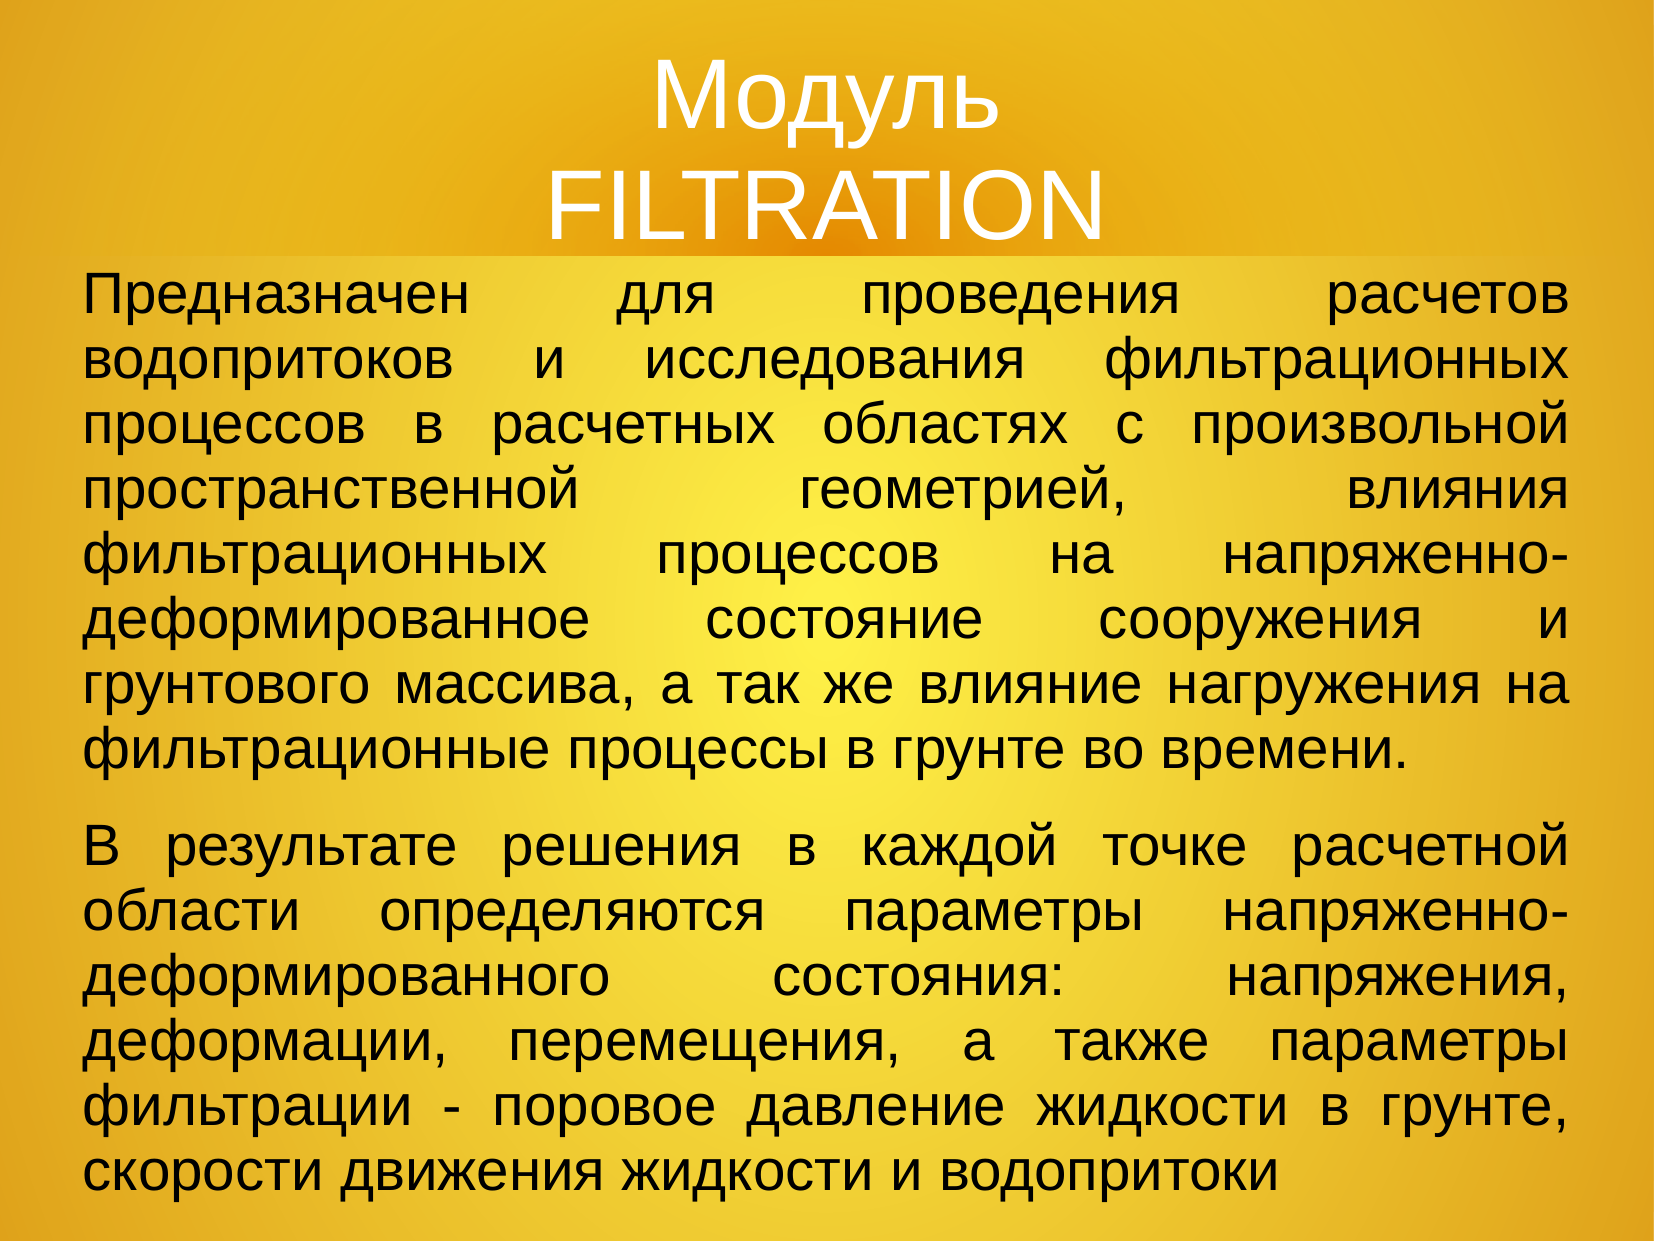

# Модуль FILTRATION
Предназначен для проведения расчетов водопритоков и исследования фильтрационных процессов в расчетных областях с произвольной пространственной геометрией, влияния фильтрационных процессов на напряженно-деформированное состояние сооружения и грунтового массива, а так же влияние нагружения на фильтрационные процессы в грунте во времени.
В результате решения в каждой точке расчетной области определяются параметры напряженно-деформированного состояния: напряжения, деформации, перемещения, а также параметры фильтрации - поровое давление жидкости в грунте, скорости движения жидкости и водопритоки